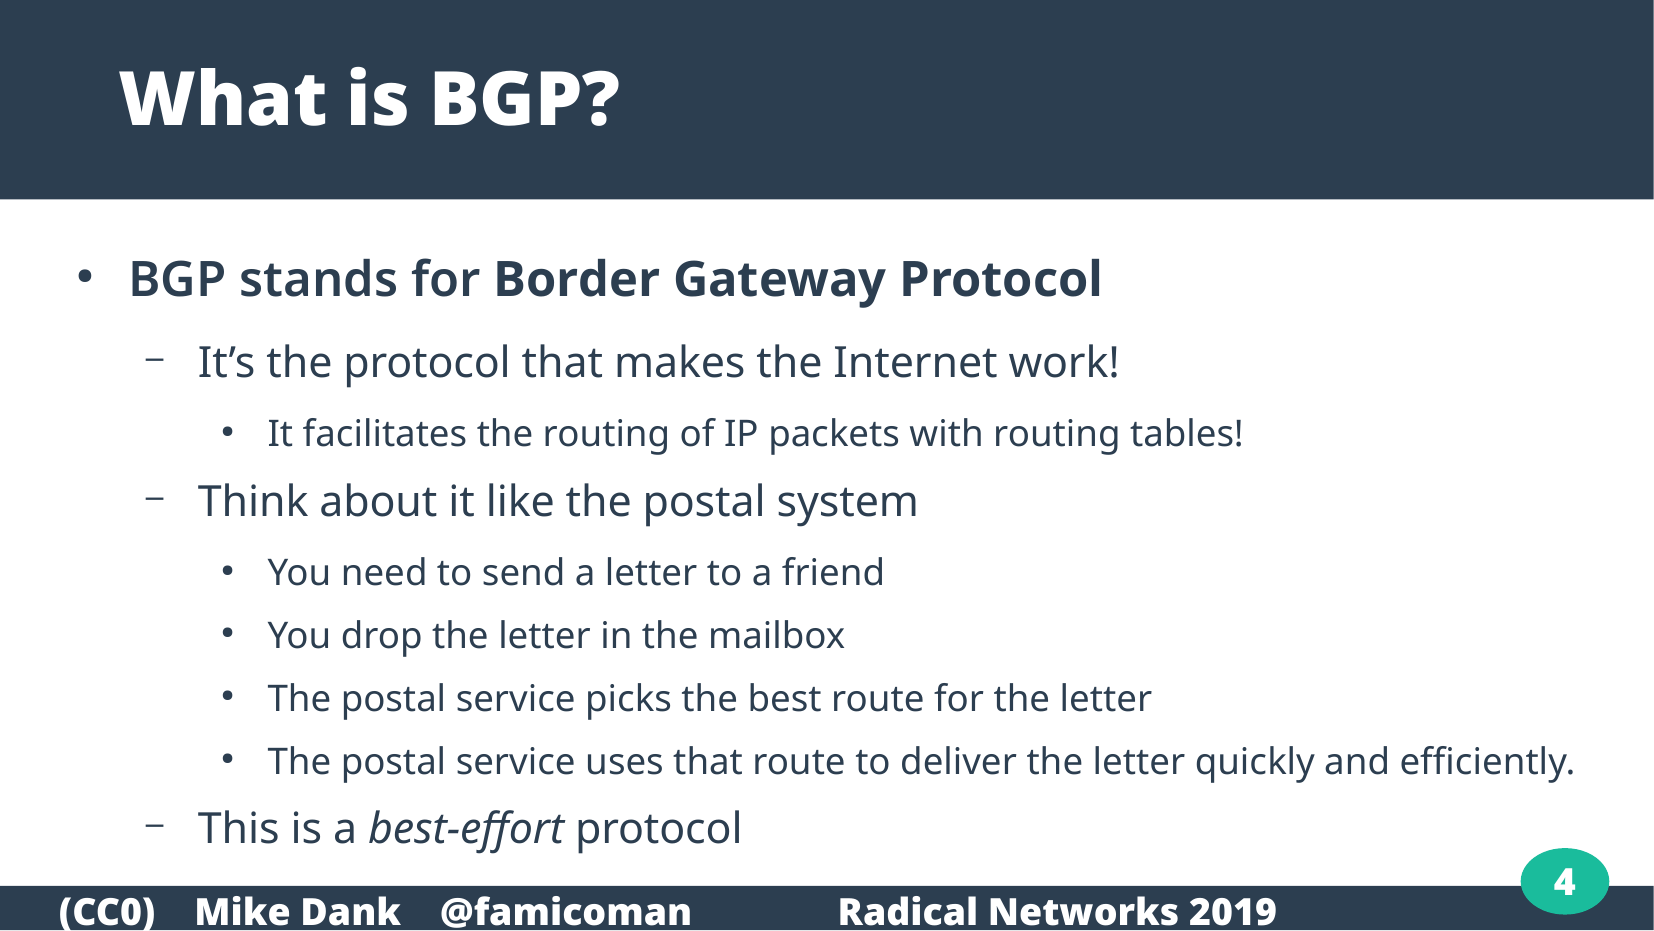

# What is BGP?
BGP stands for Border Gateway Protocol
It’s the protocol that makes the Internet work!
It facilitates the routing of IP packets with routing tables!
Think about it like the postal system
You need to send a letter to a friend
You drop the letter in the mailbox
The postal service picks the best route for the letter
The postal service uses that route to deliver the letter quickly and efficiently.
This is a best-effort protocol
4
(CC0) Mike Dank @famicoman
Radical Networks 2019